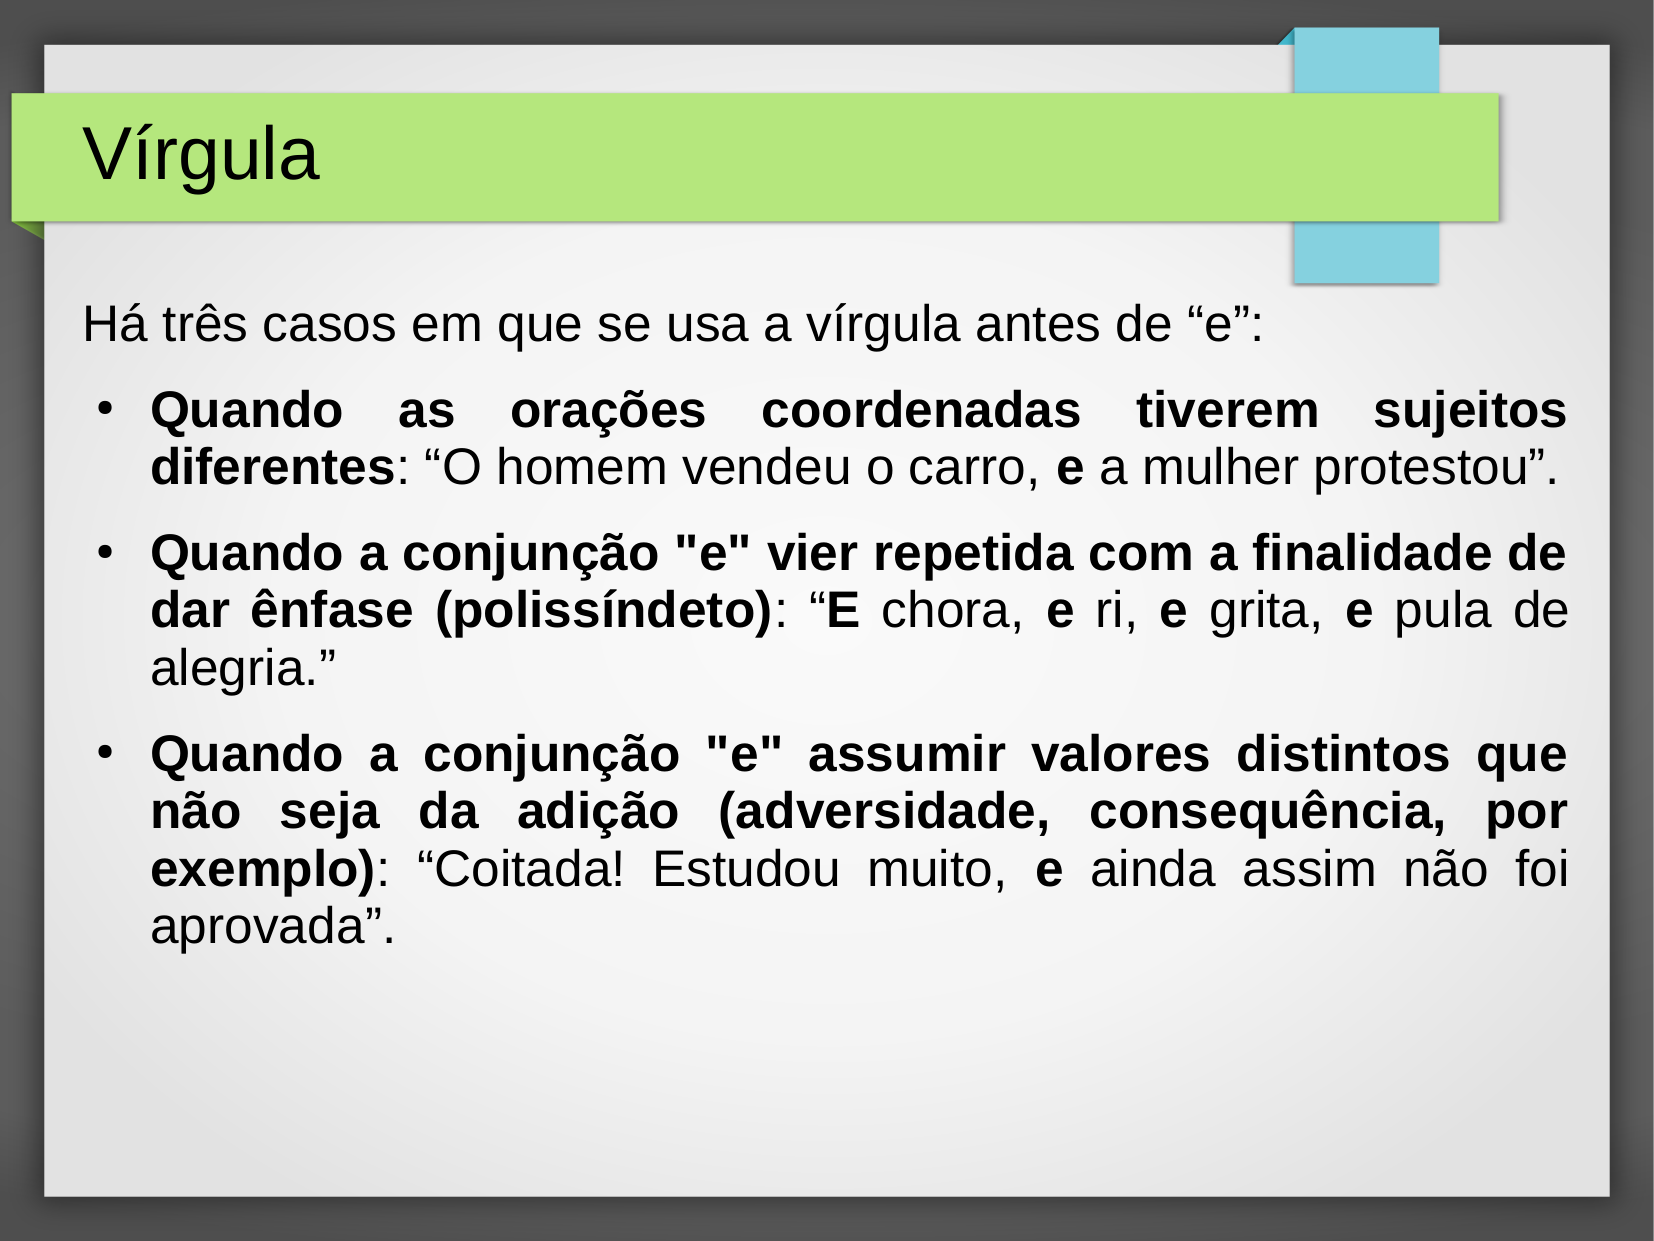

# Vírgula
Há três casos em que se usa a vírgula antes de “e”:
Quando as orações coordenadas tiverem sujeitos diferentes: “O homem vendeu o carro, e a mulher protestou”.
Quando a conjunção "e" vier repetida com a finalidade de dar ênfase (polissíndeto): “E chora, e ri, e grita, e pula de alegria.”
Quando a conjunção "e" assumir valores distintos que não seja da adição (adversidade, consequência, por exemplo): “Coitada! Estudou muito, e ainda assim não foi aprovada”.